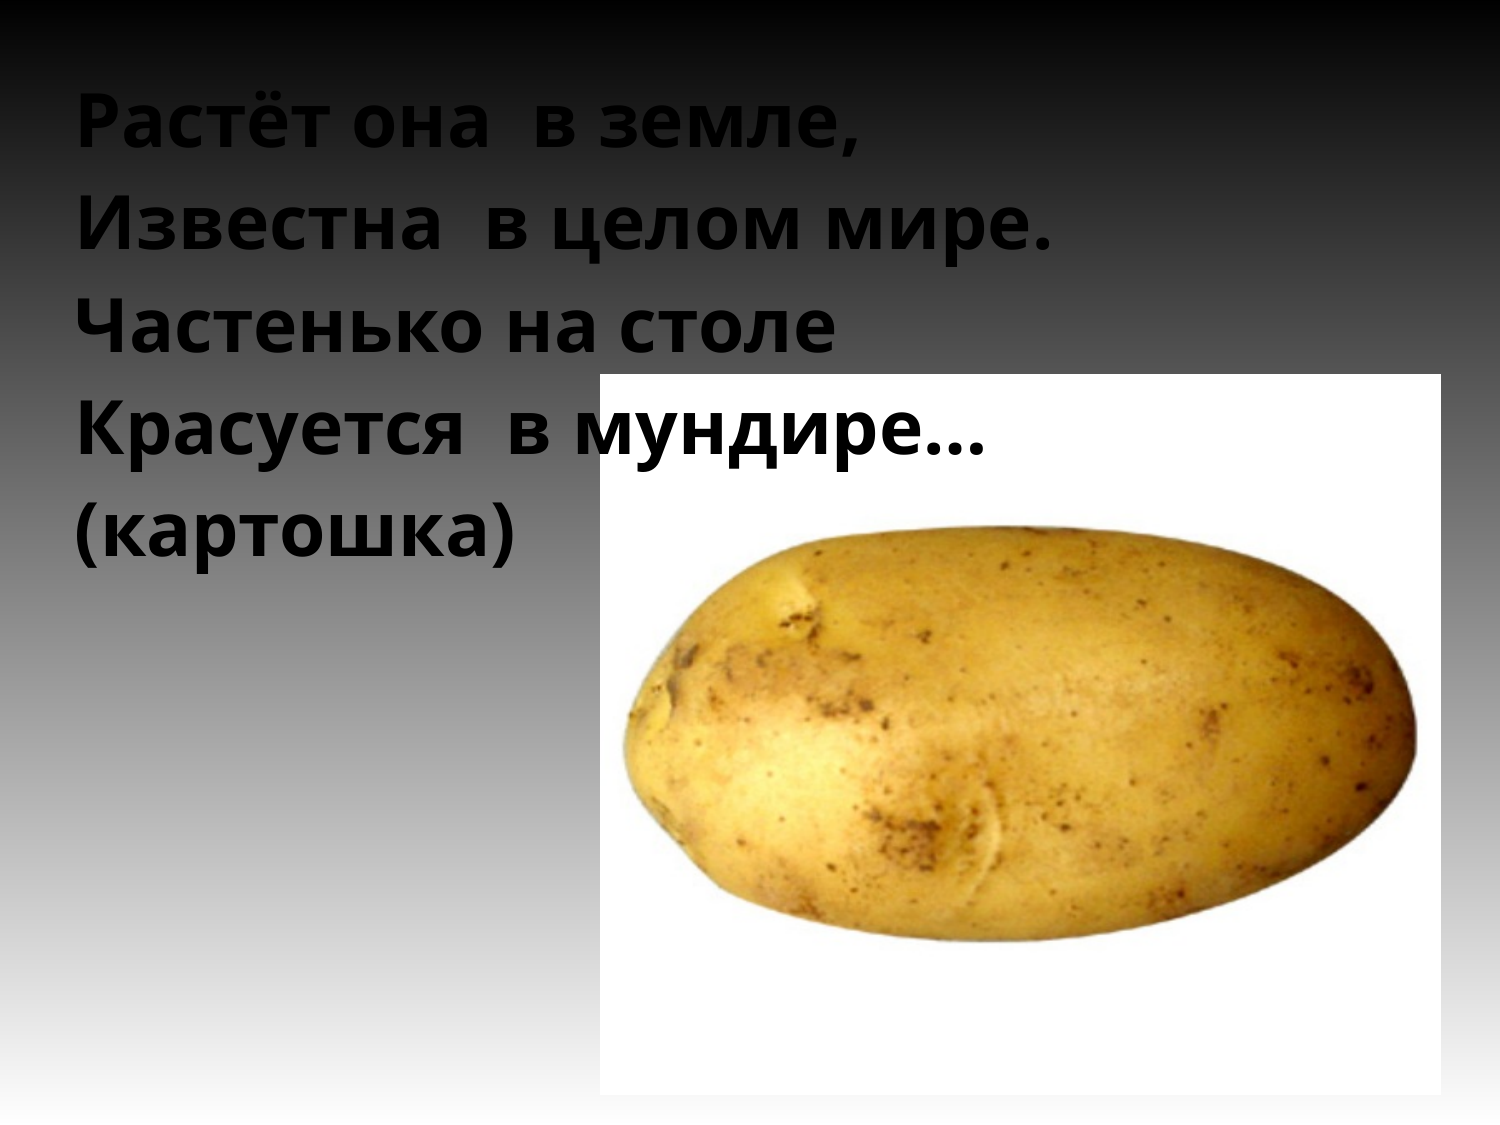

Растёт она в земле,
Известна в целом мире.
Частенько на столе
Красуется в мундире…
(картошка)